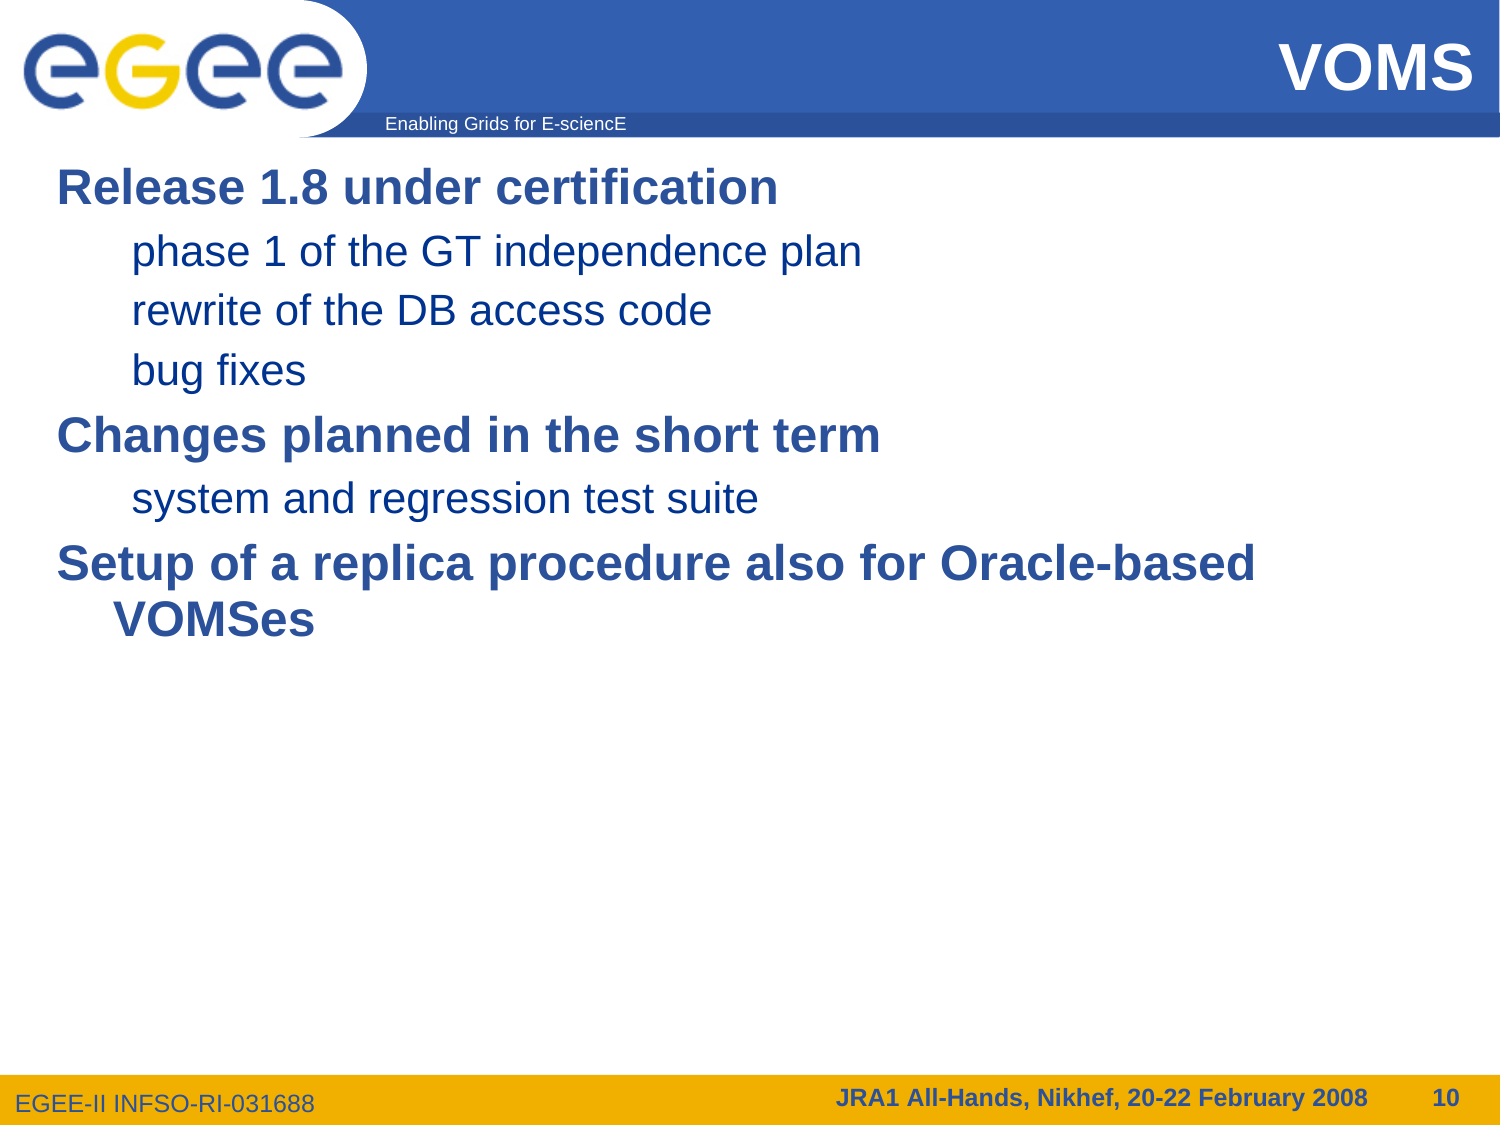

# VOMS
Release 1.8 under certification
phase 1 of the GT independence plan
rewrite of the DB access code
bug fixes
Changes planned in the short term
system and regression test suite
Setup of a replica procedure also for Oracle-based VOMSes
JRA1 All-Hands, Nikhef, 20-22 February 2008
10